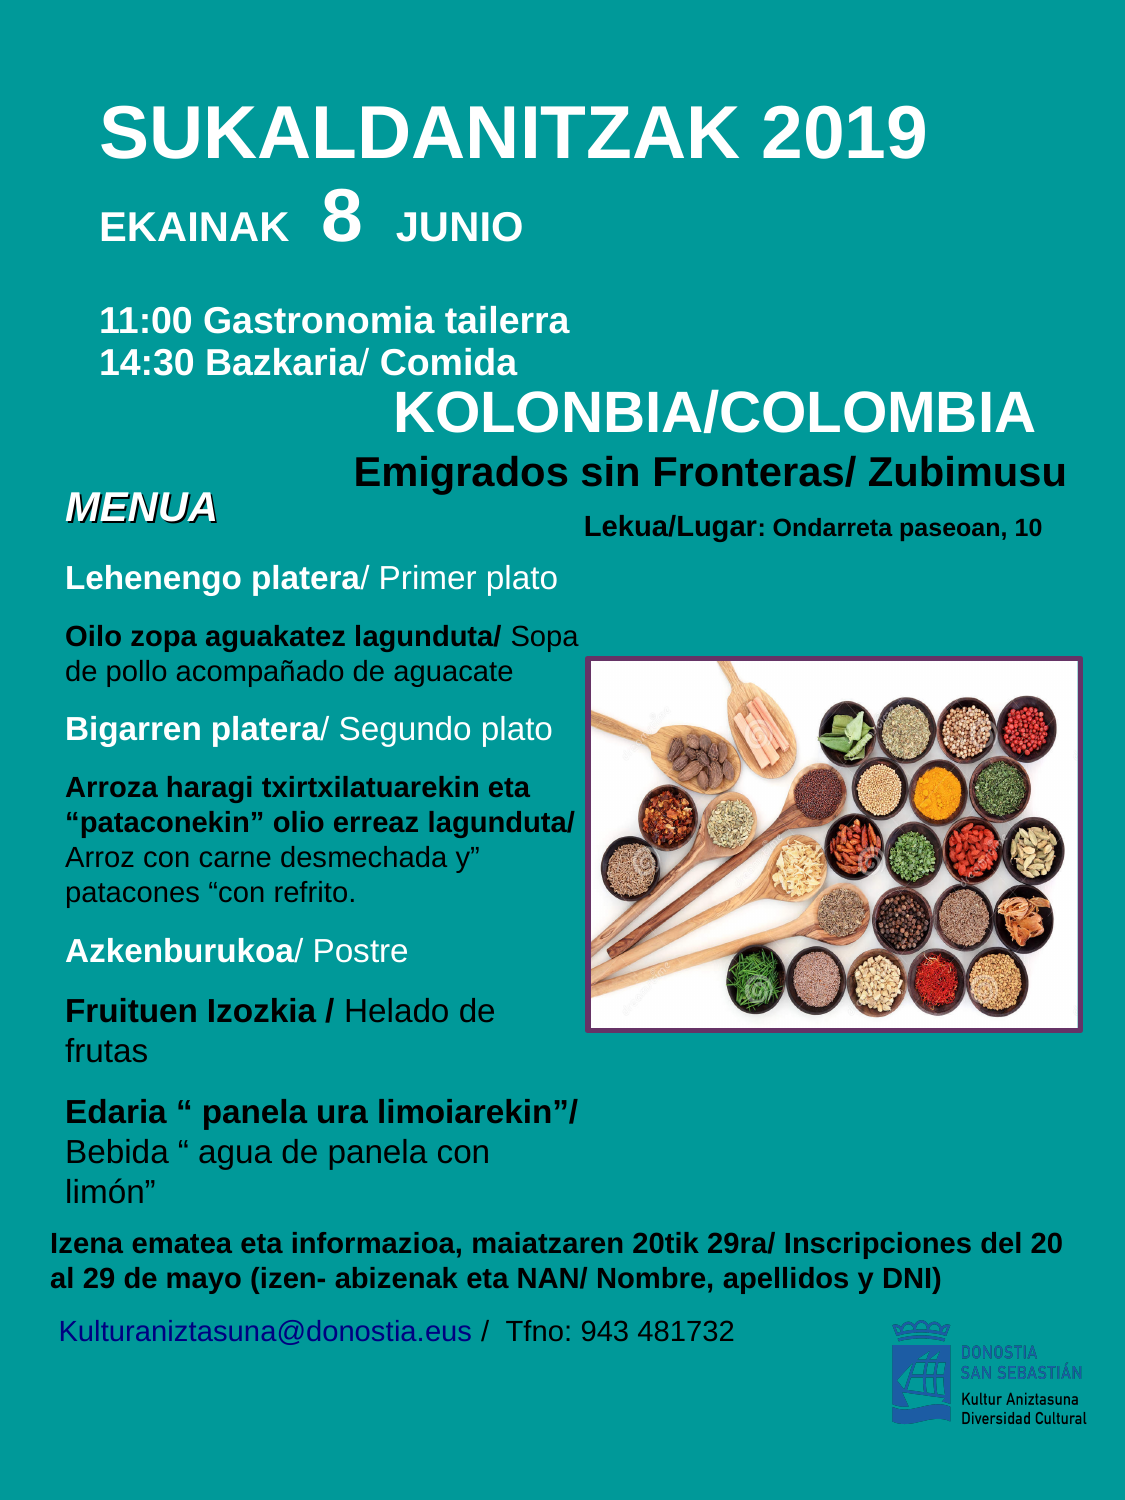

# SUKALDANITZAK 2019 EKAINAK 8 JUNIO 11:00 Gastronomia tailerra 14:30 Bazkaria/ Comida
 KOLONBIA/COLOMBIA
 Emigrados sin Fronteras/ Zubimusu
					Lekua/Lugar: Ondarreta paseoan, 10
MENUA
Lehenengo platera/ Primer plato
Oilo zopa aguakatez lagunduta/ Sopa de pollo acompañado de aguacate
Bigarren platera/ Segundo plato
Arroza haragi txirtxilatuarekin eta “pataconekin” olio erreaz lagunduta/ Arroz con carne desmechada y” patacones “con refrito.
Azkenburukoa/ Postre
Fruituen Izozkia / Helado de frutas
Edaria “ panela ura limoiarekin”/ Bebida “ agua de panela con limón”
Izena ematea eta informazioa, maiatzaren 20tik 29ra/ Inscripciones del 20 al 29 de mayo (izen- abizenak eta NAN/ Nombre, apellidos y DNI)
 Kulturaniztasuna@donostia.eus / Tfno: 943 481732